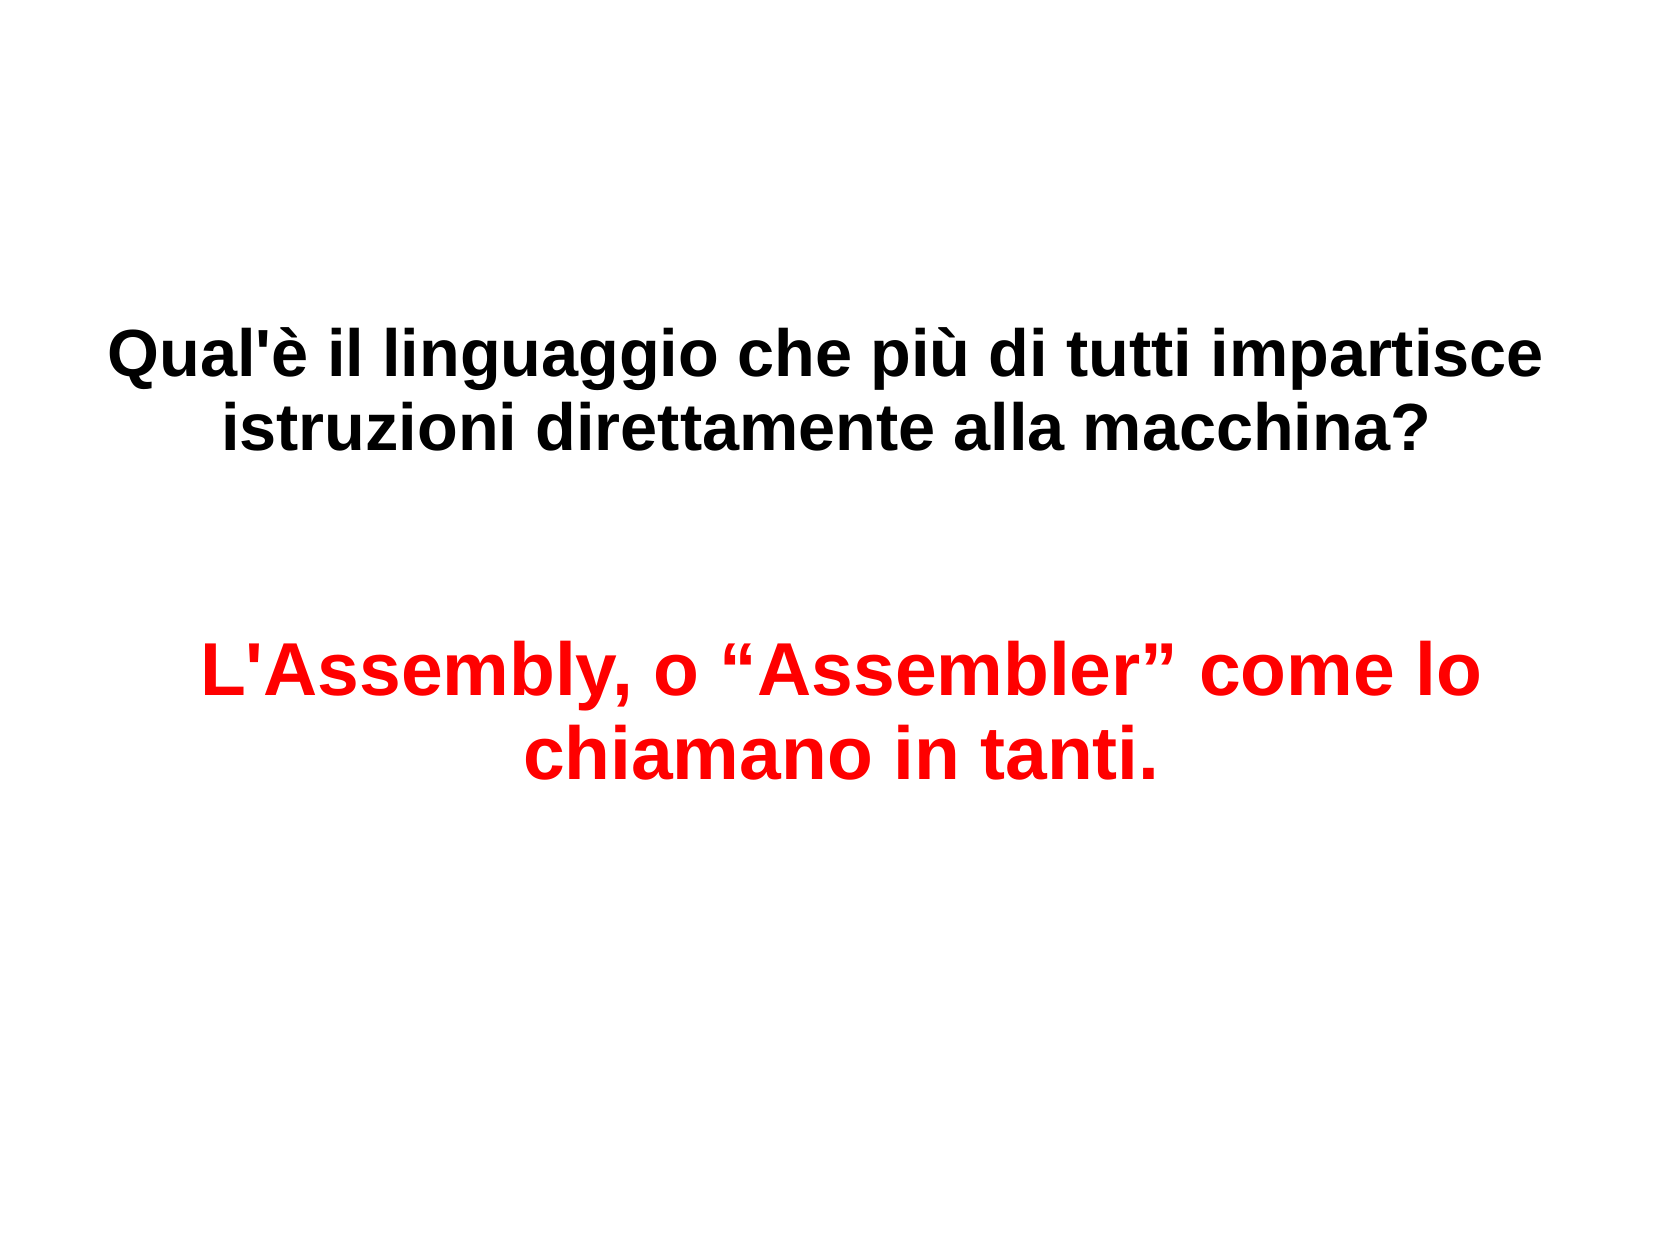

Qual'è il linguaggio che più di tutti impartisce istruzioni direttamente alla macchina?
L'Assembly, o “Assembler” come lo chiamano in tanti.